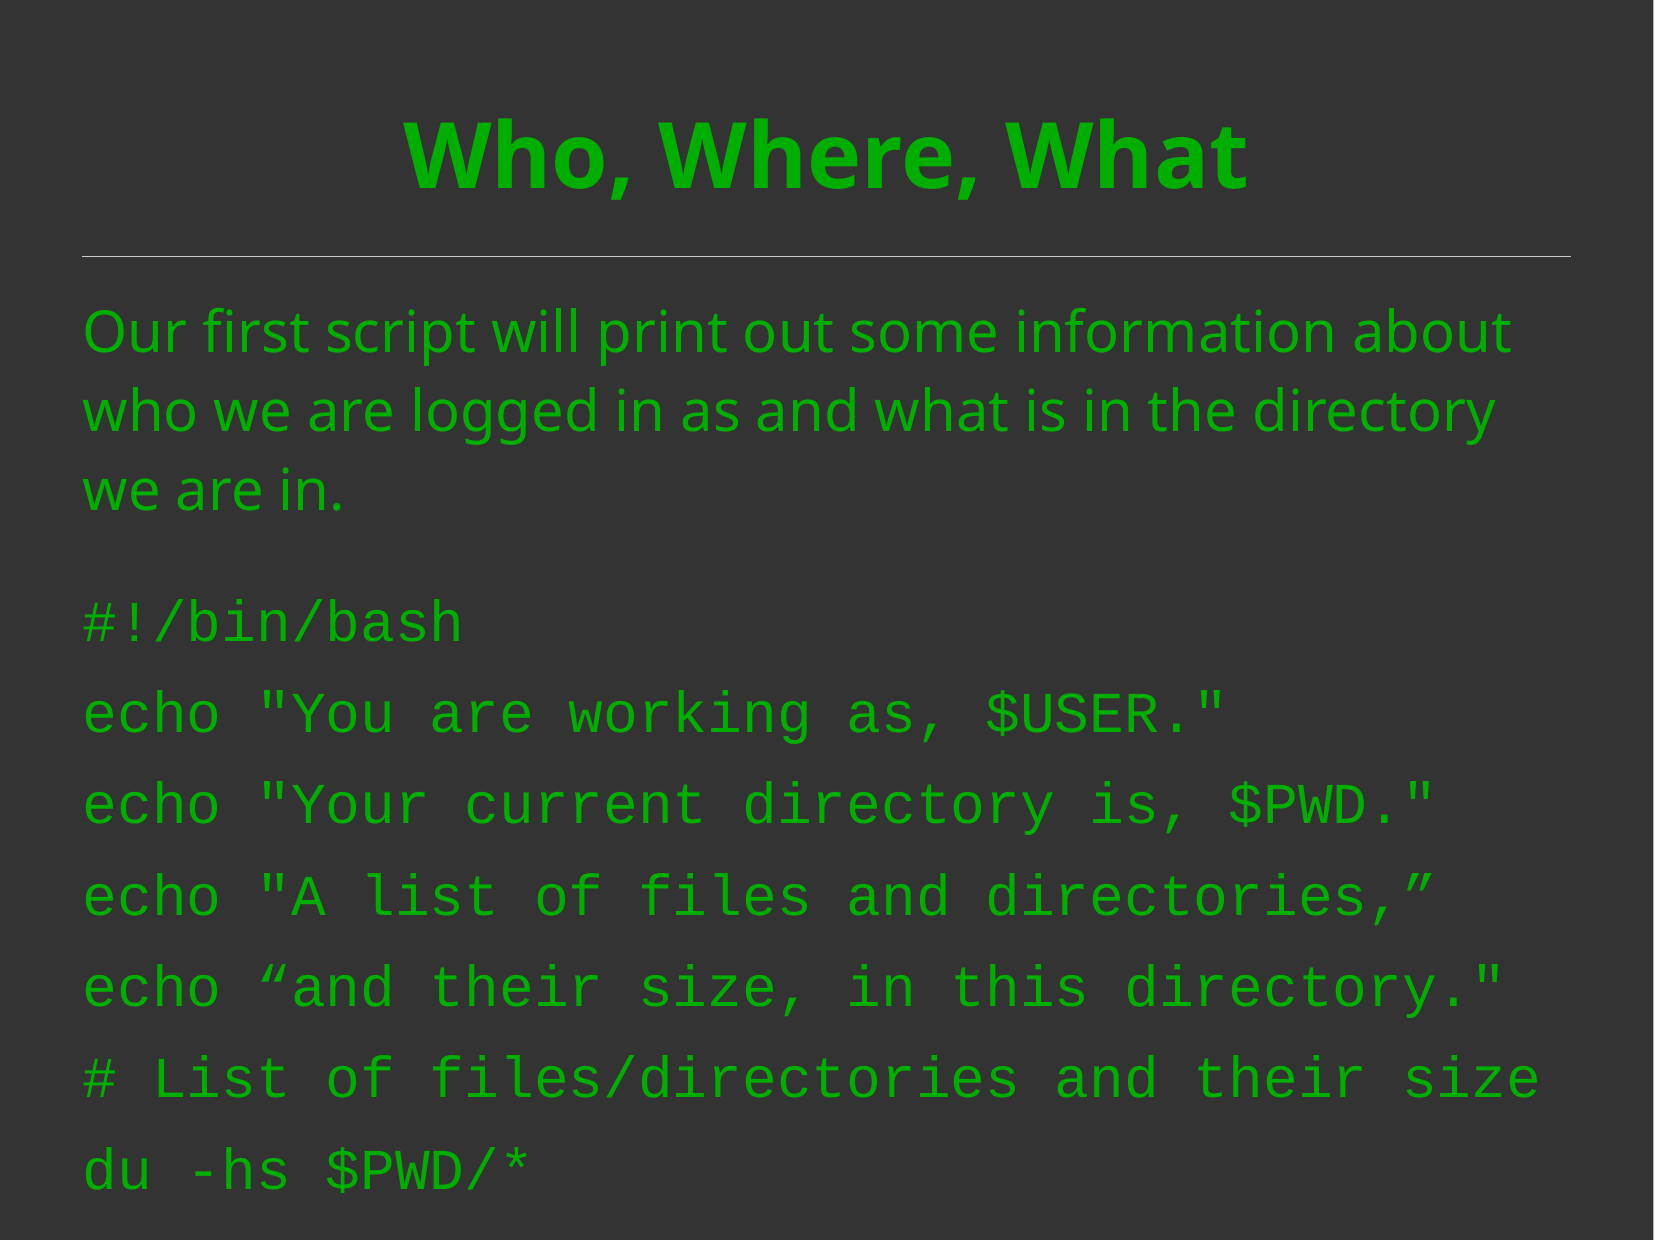

# Who, Where, What
Our first script will print out some information about who we are logged in as and what is in the directory we are in.
#!/bin/bash
echo "You are working as, $USER."
echo "Your current directory is, $PWD."
echo "A list of files and directories,”
echo “and their size, in this directory."
# List of files/directories and their size
du -hs $PWD/*